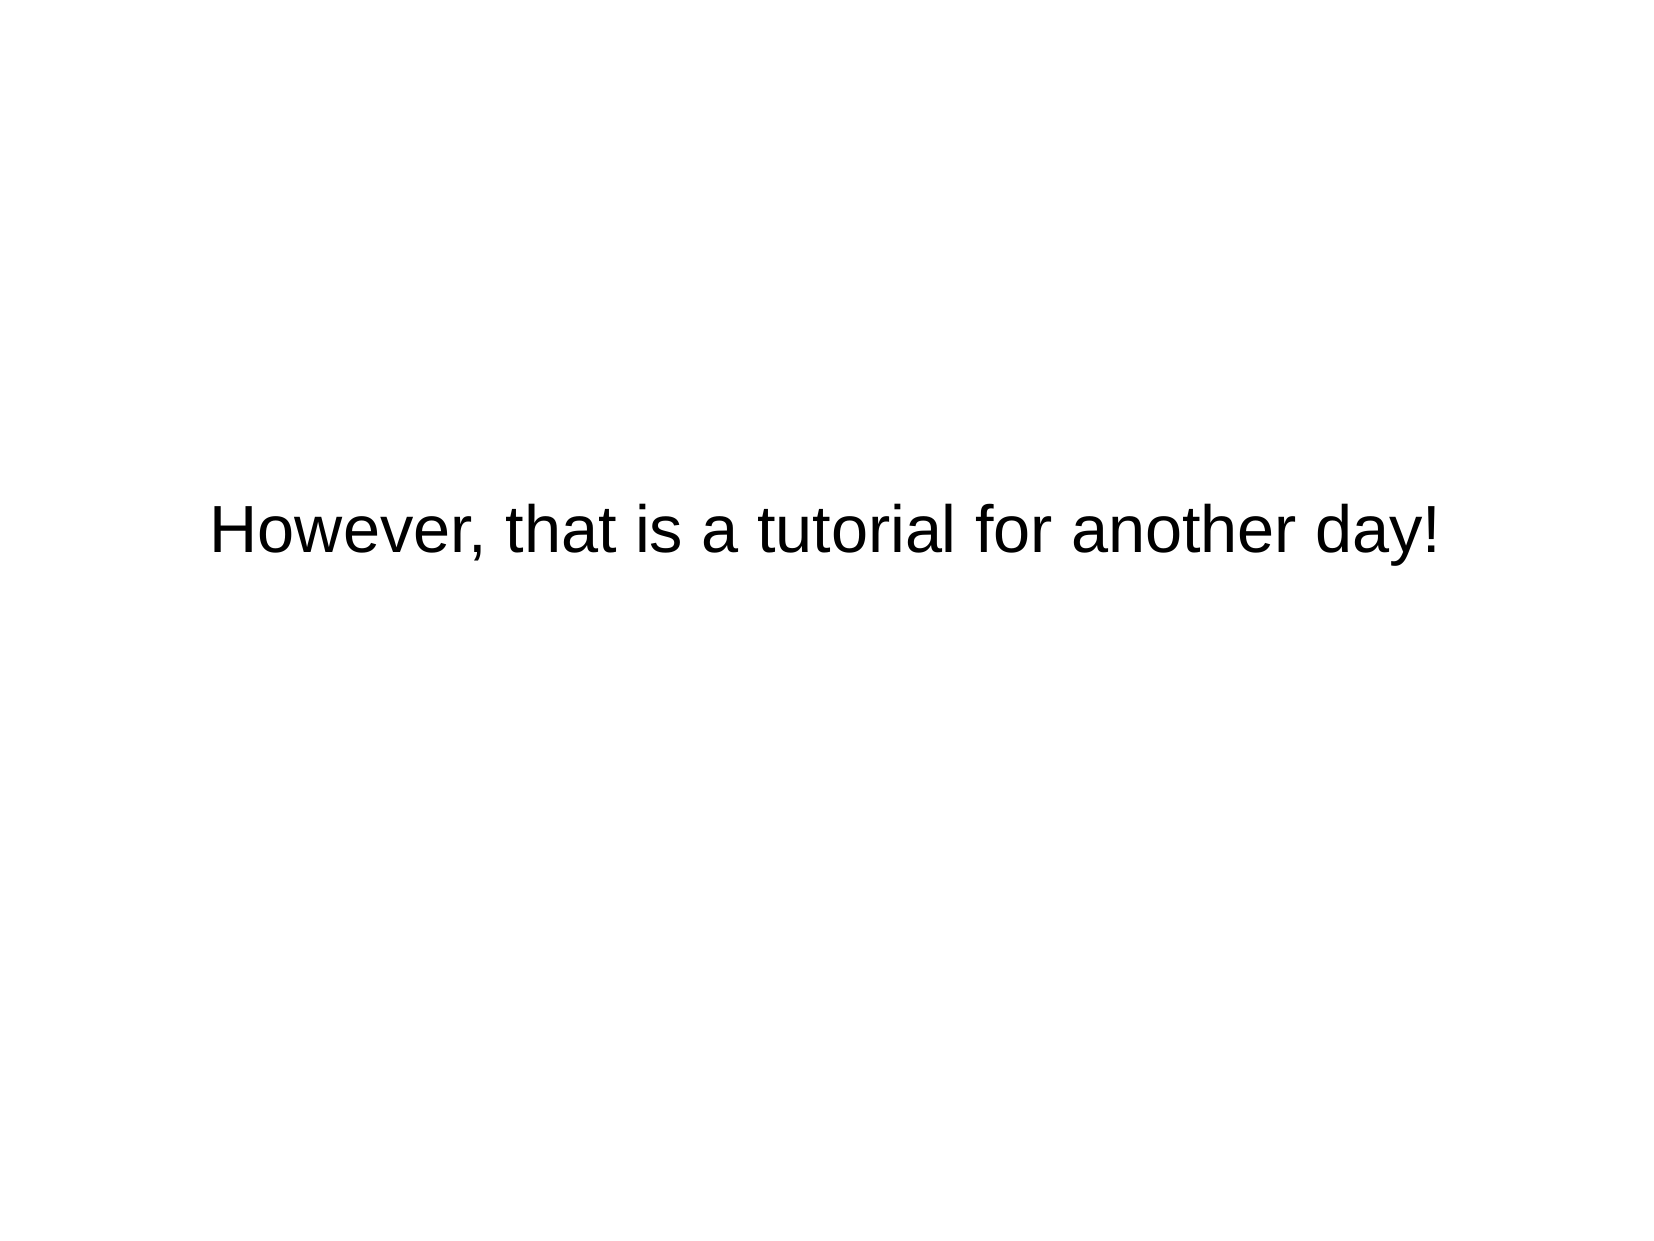

# However, that is a tutorial for another day!